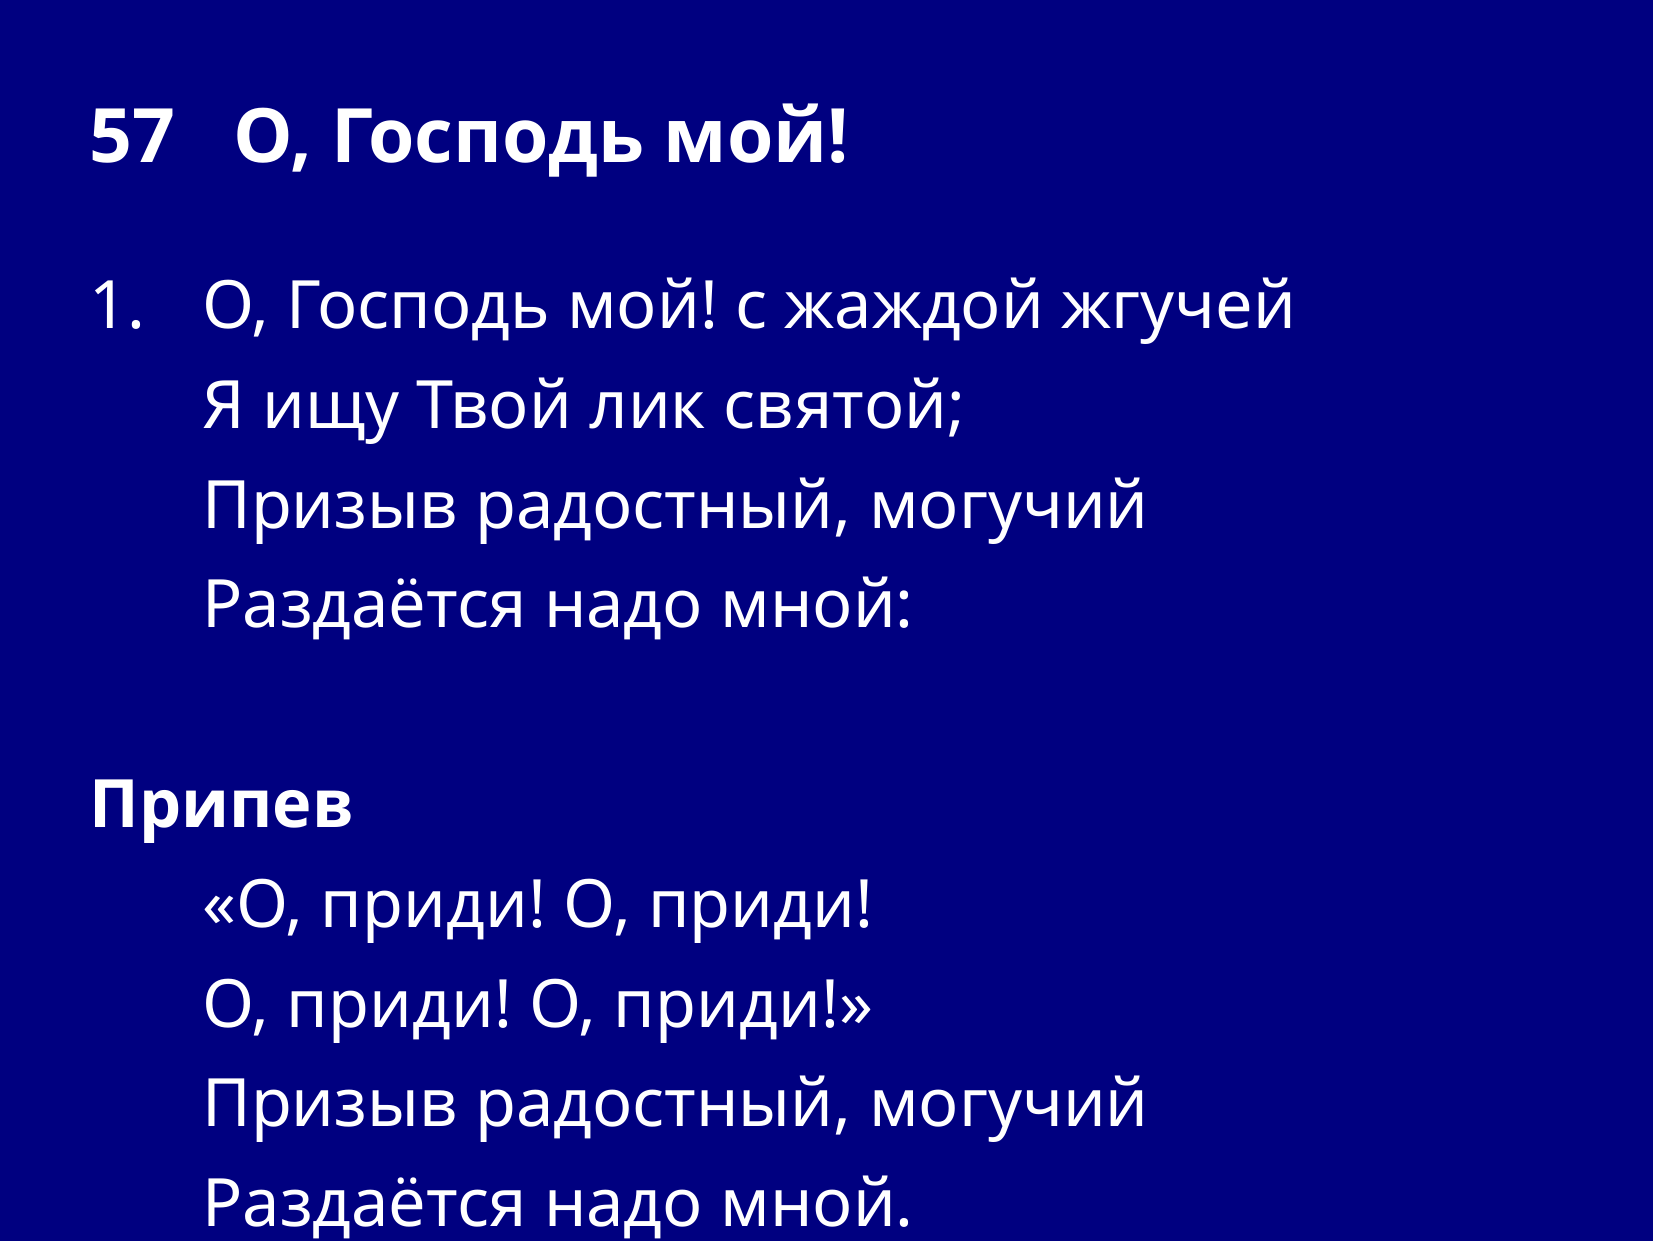

57 О, Господь мой!
1.	О, Господь мой! с жаждой жгучей
	Я ищу Твой лик святой;
	Призыв радостный, могучий
	Раздаётся надо мной:
Припев
	«О, приди! О, приди!
	О, приди! О, приди!»
	Призыв радостный, могучий
	Раздаётся надо мной.